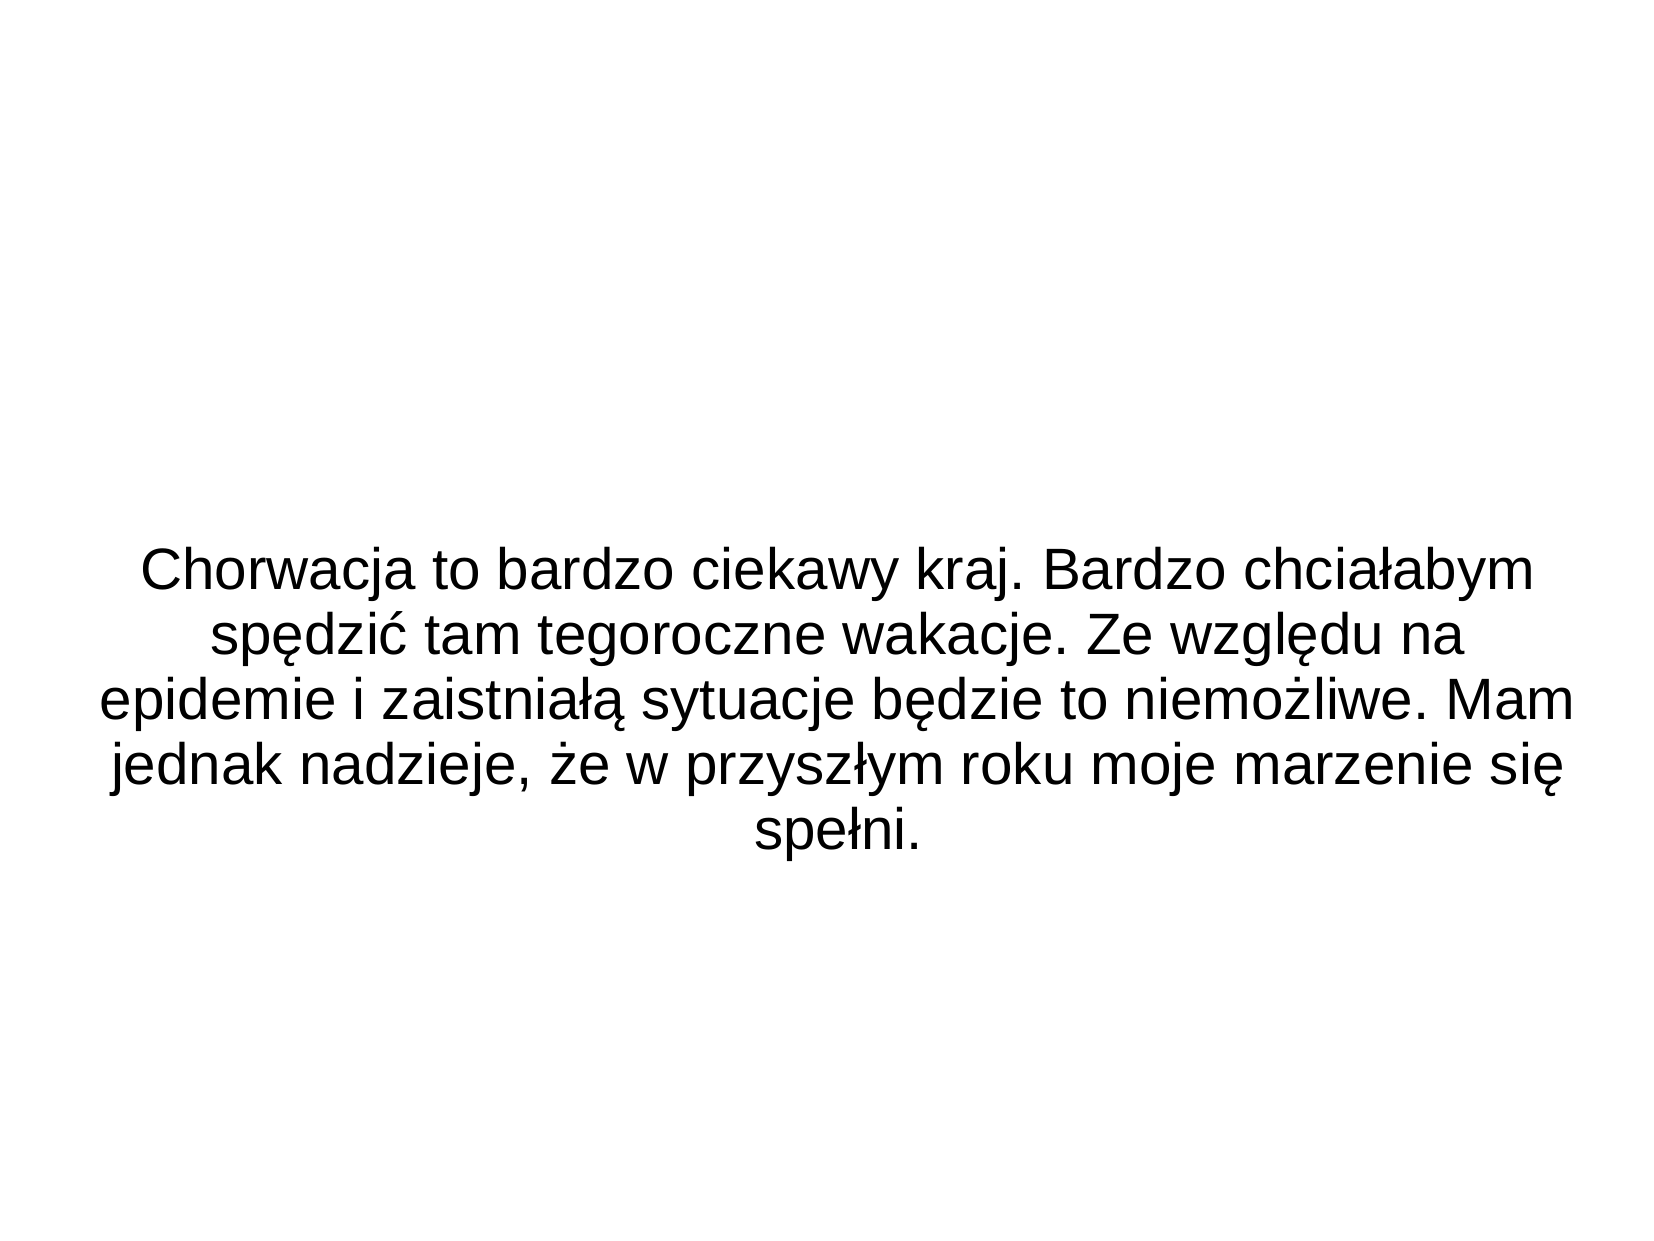

#
Chorwacja to bardzo ciekawy kraj. Bardzo chciałabym spędzić tam tegoroczne wakacje. Ze względu na epidemie i zaistniałą sytuacje będzie to niemożliwe. Mam jednak nadzieje, że w przyszłym roku moje marzenie się spełni.